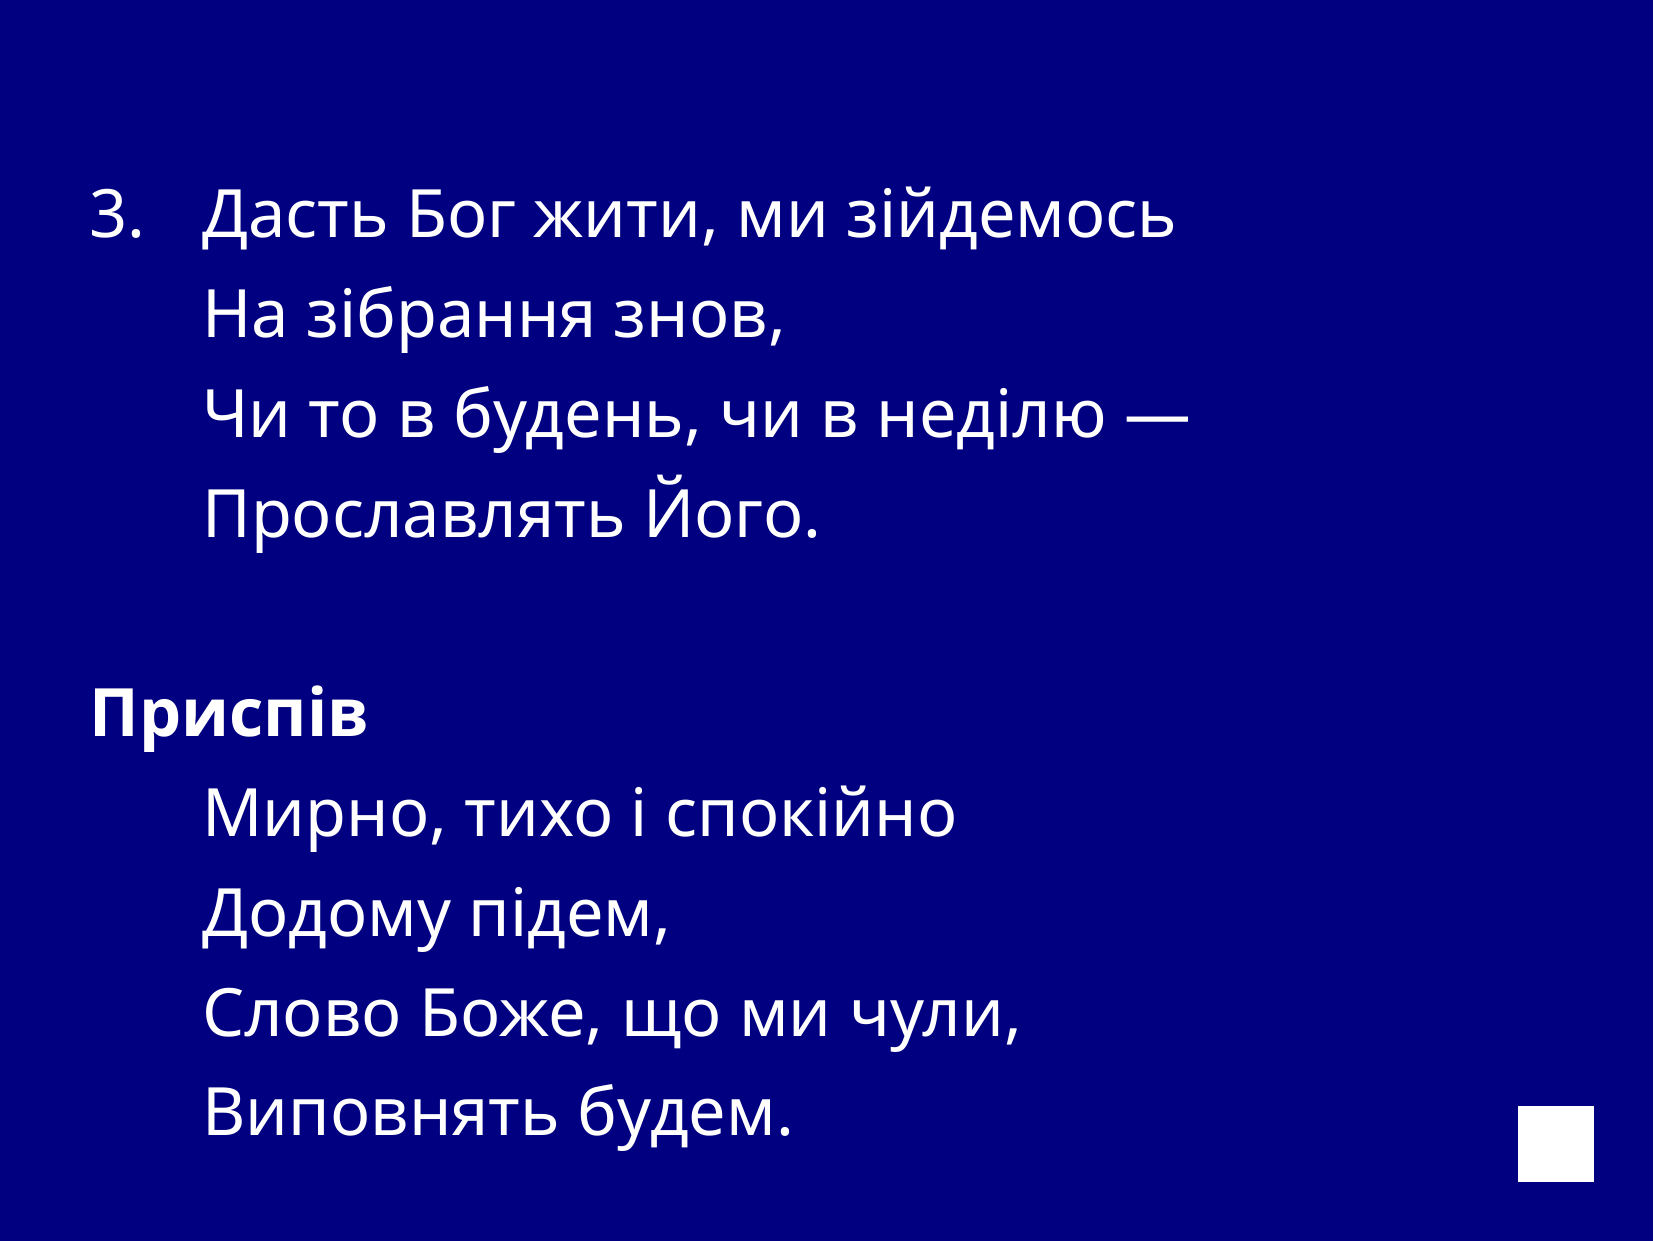

3.	Дасть Бог жити, ми зійдемось
	На зібрання знов,
	Чи то в будень, чи в неділю ―
	Прославлять Його.
Приспів
	Мирно, тихо і спокійно
	Додому підем,
	Слово Боже, що ми чули,
	Виповнять будем.